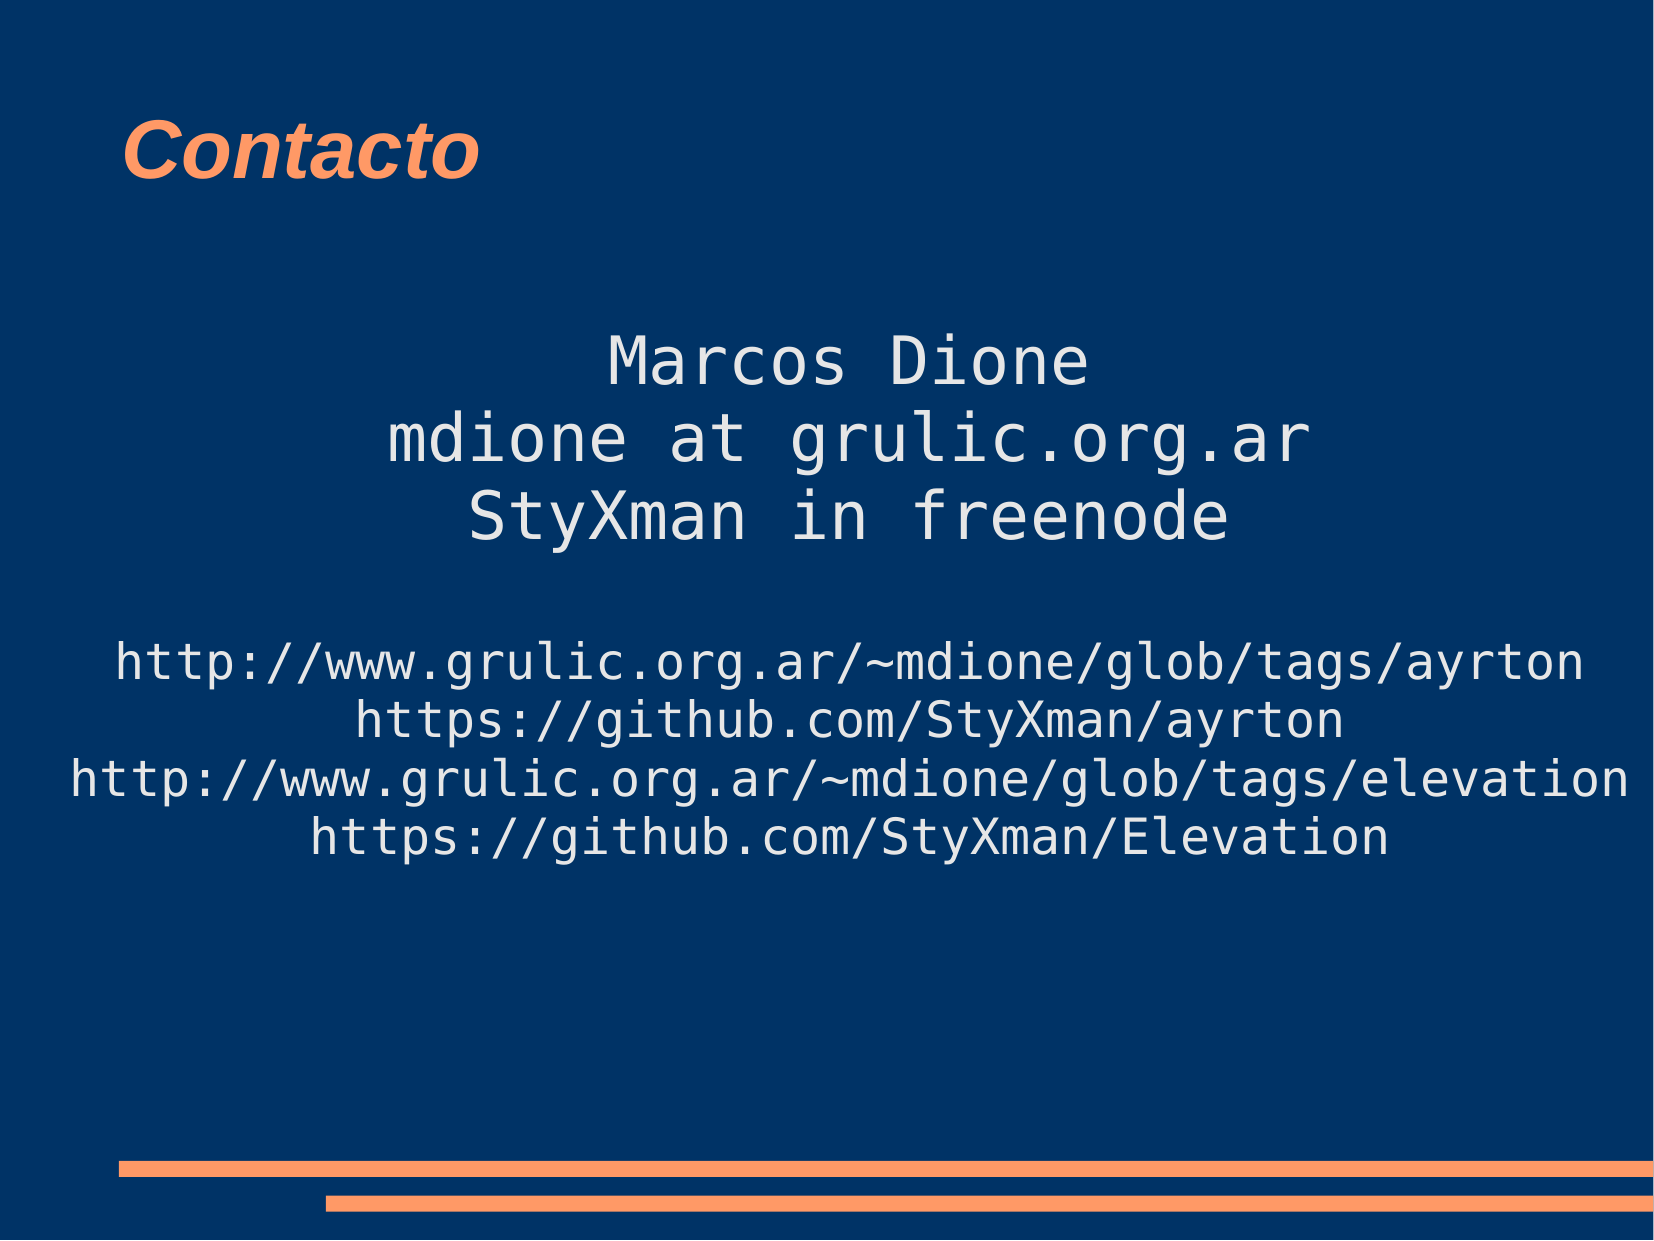

# Contacto
Marcos Dione
mdione at grulic.org.ar
StyXman in freenode
http://www.grulic.org.ar/~mdione/glob/tags/ayrton
https://github.com/StyXman/ayrton
http://www.grulic.org.ar/~mdione/glob/tags/elevation
https://github.com/StyXman/Elevation